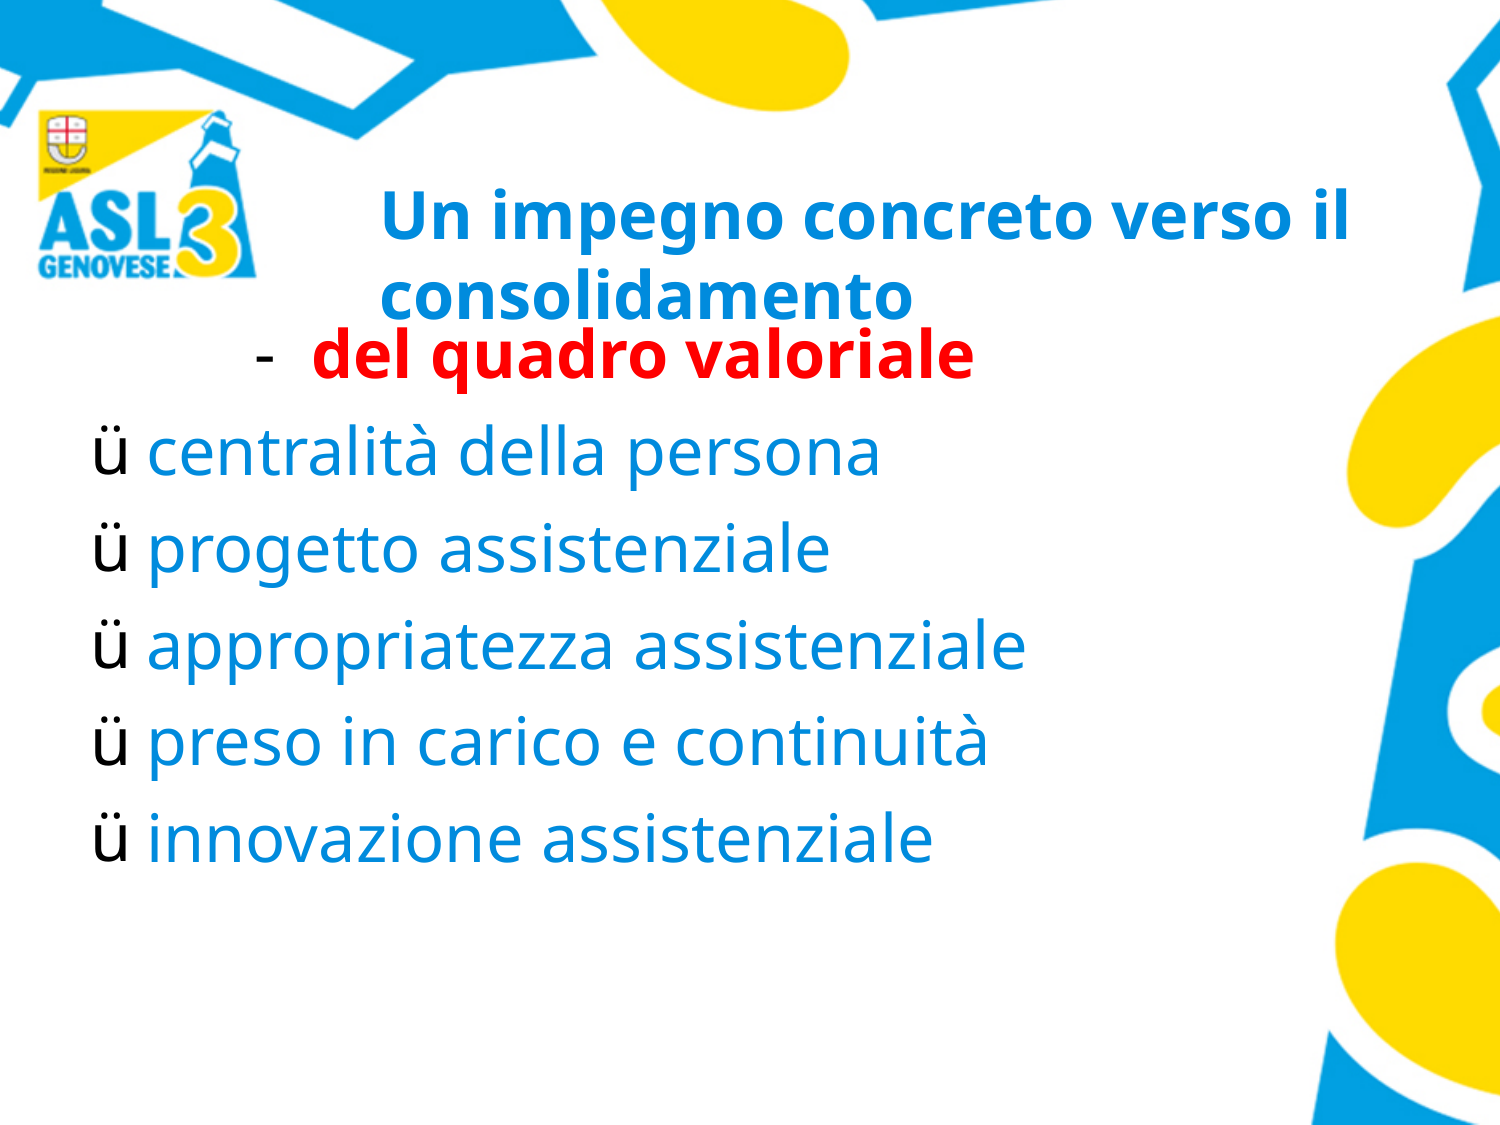

Un impegno concreto verso il consolidamento
# del quadro valoriale
centralità della persona
progetto assistenziale
appropriatezza assistenziale
preso in carico e continuità
innovazione assistenziale